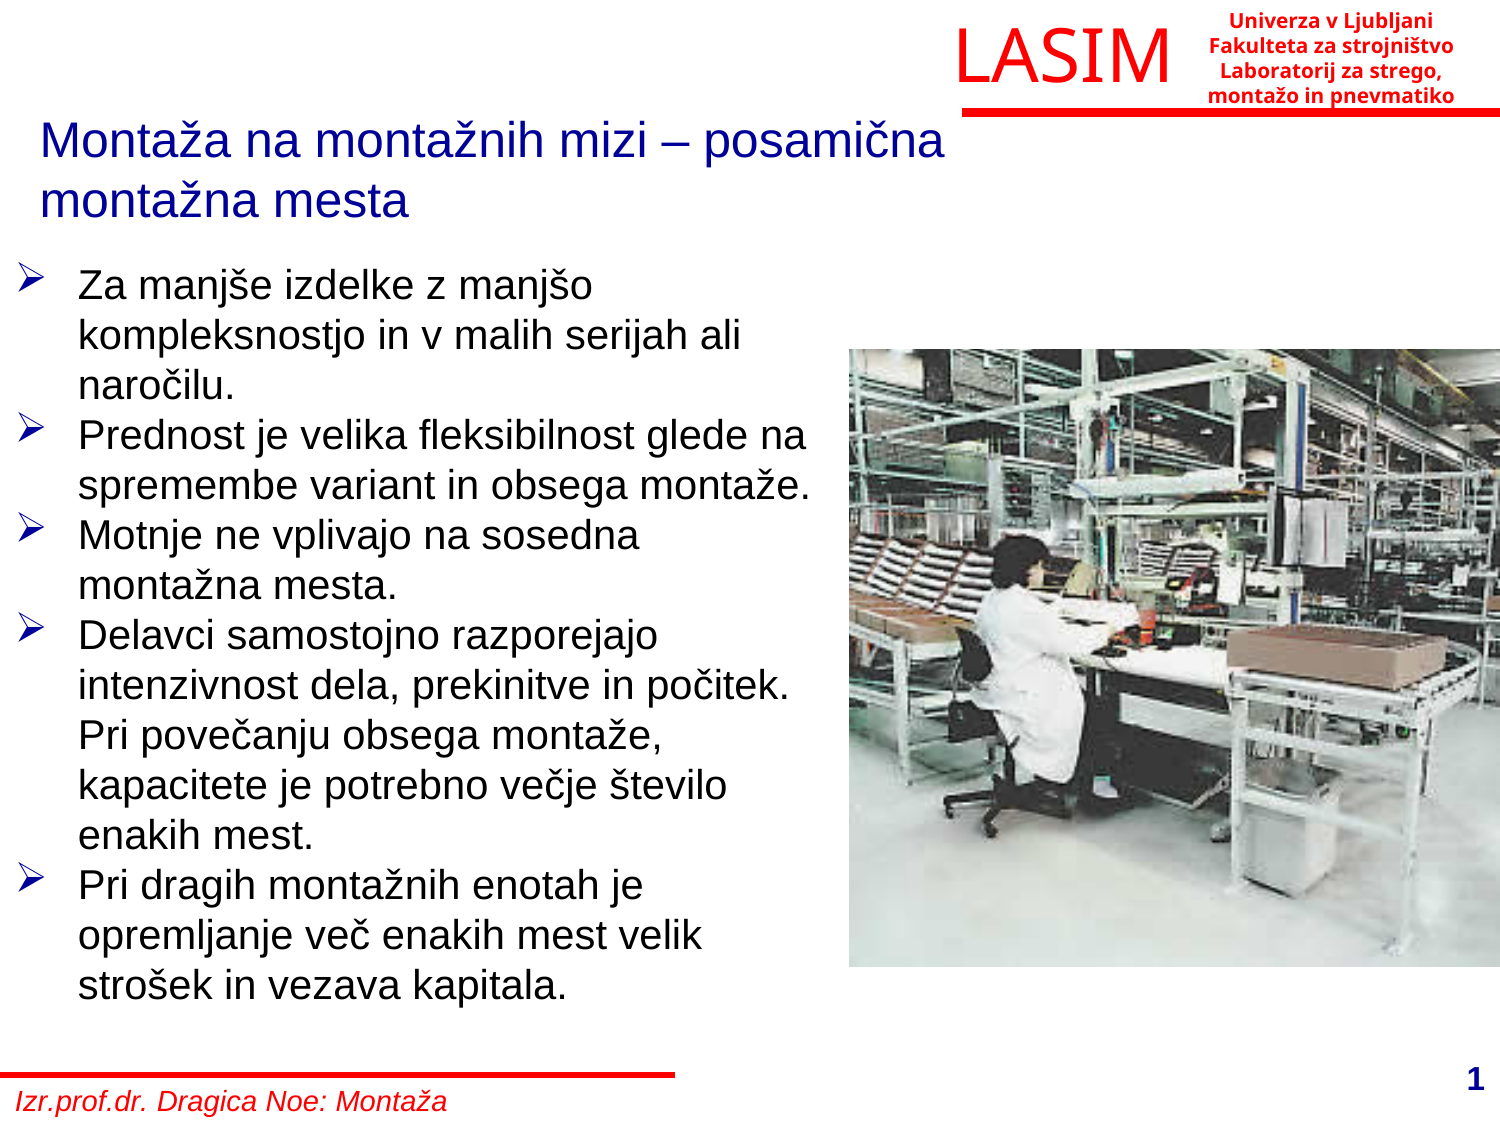

Montaža na montažnih mizi – posamična montažna mesta
Za manjše izdelke z manjšo kompleksnostjo in v malih serijah ali naročilu.
Prednost je velika fleksibilnost glede na spremembe variant in obsega montaže.
Motnje ne vplivajo na sosedna montažna mesta.
Delavci samostojno razporejajo intenzivnost dela, prekinitve in počitek. Pri povečanju obsega montaže, kapacitete je potrebno večje število enakih mest.
Pri dragih montažnih enotah je opremljanje več enakih mest velik strošek in vezava kapitala.